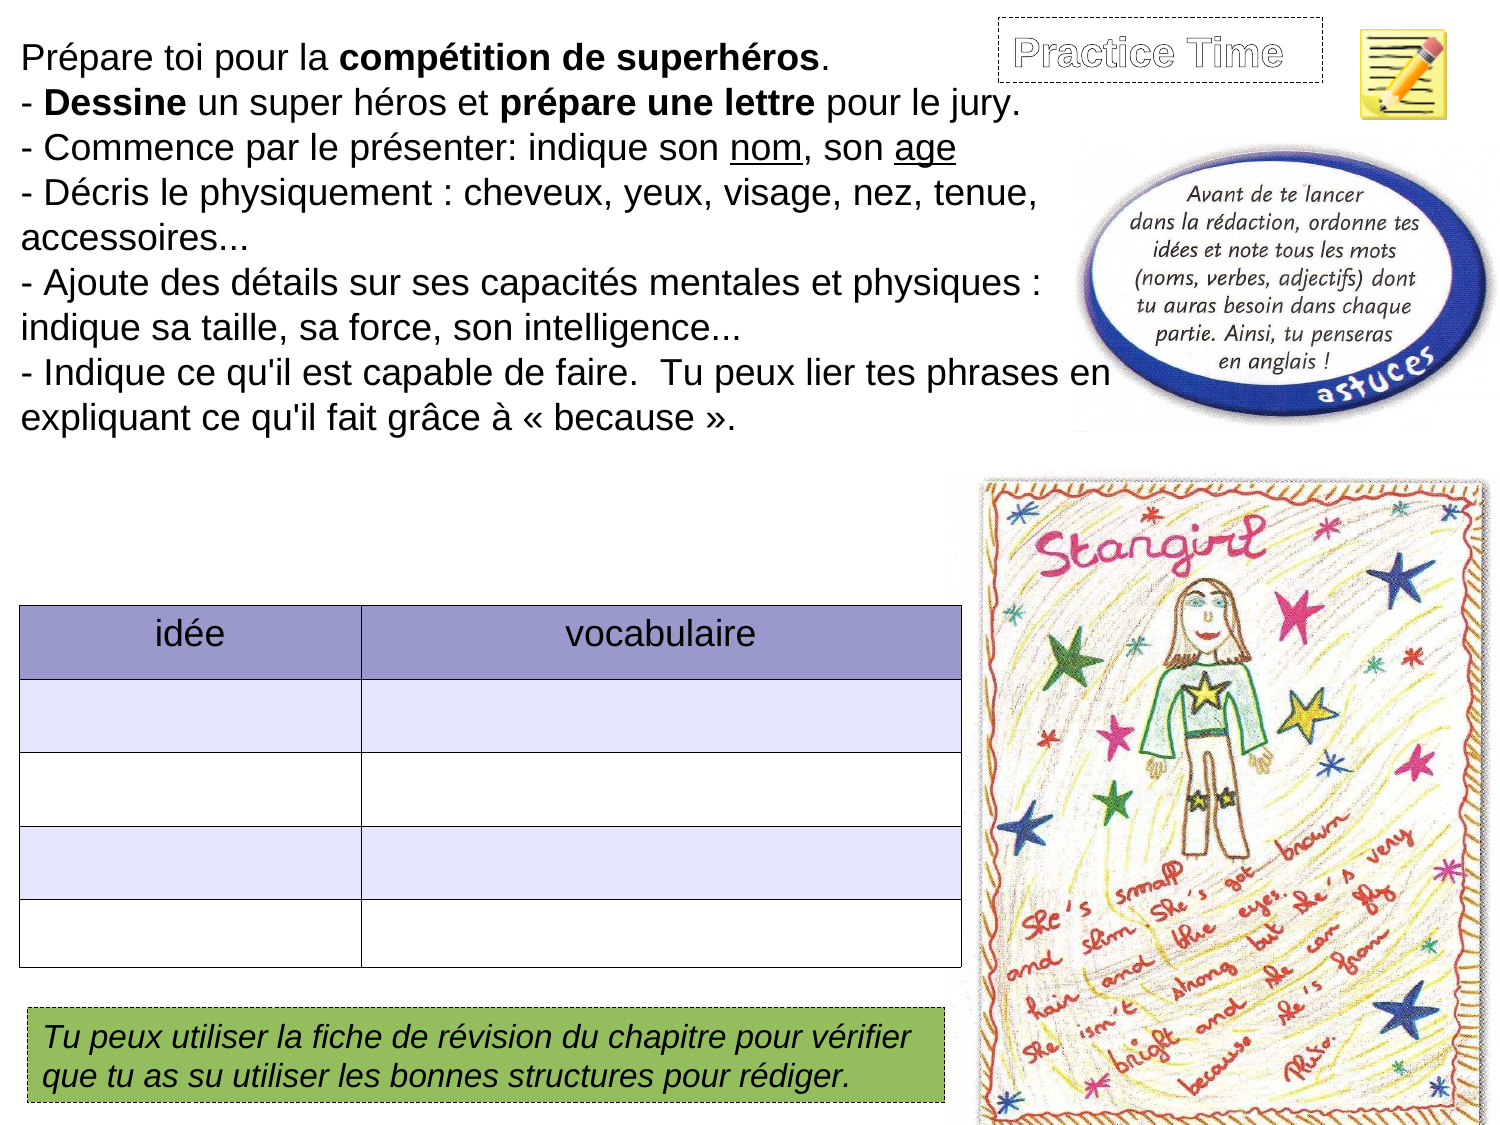

Practice Time
Prépare toi pour la compétition de superhéros.
- Dessine un super héros et prépare une lettre pour le jury.
- Commence par le présenter: indique son nom, son age
- Décris le physiquement : cheveux, yeux, visage, nez, tenue, accessoires...
- Ajoute des détails sur ses capacités mentales et physiques : indique sa taille, sa force, son intelligence...
- Indique ce qu'il est capable de faire. Tu peux lier tes phrases en expliquant ce qu'il fait grâce à « because ».
| idée | vocabulaire |
| --- | --- |
| | |
| | |
| | |
| | |
Tu peux utiliser la fiche de révision du chapitre pour vérifier que tu as su utiliser les bonnes structures pour rédiger.